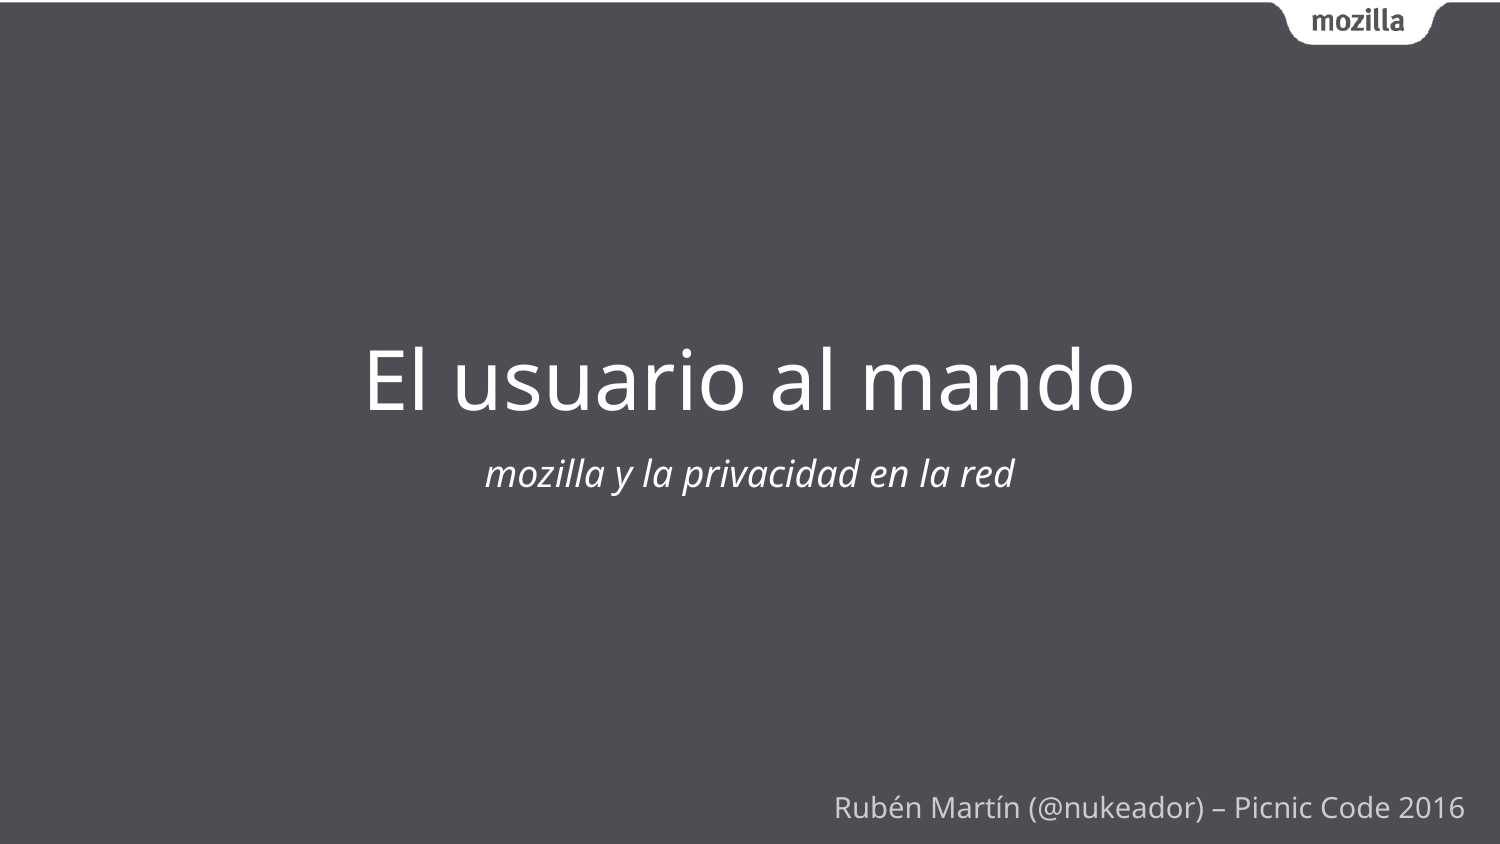

El usuario al mando
mozilla y la privacidad en la red
Rubén Martín (@nukeador) – Picnic Code 2016